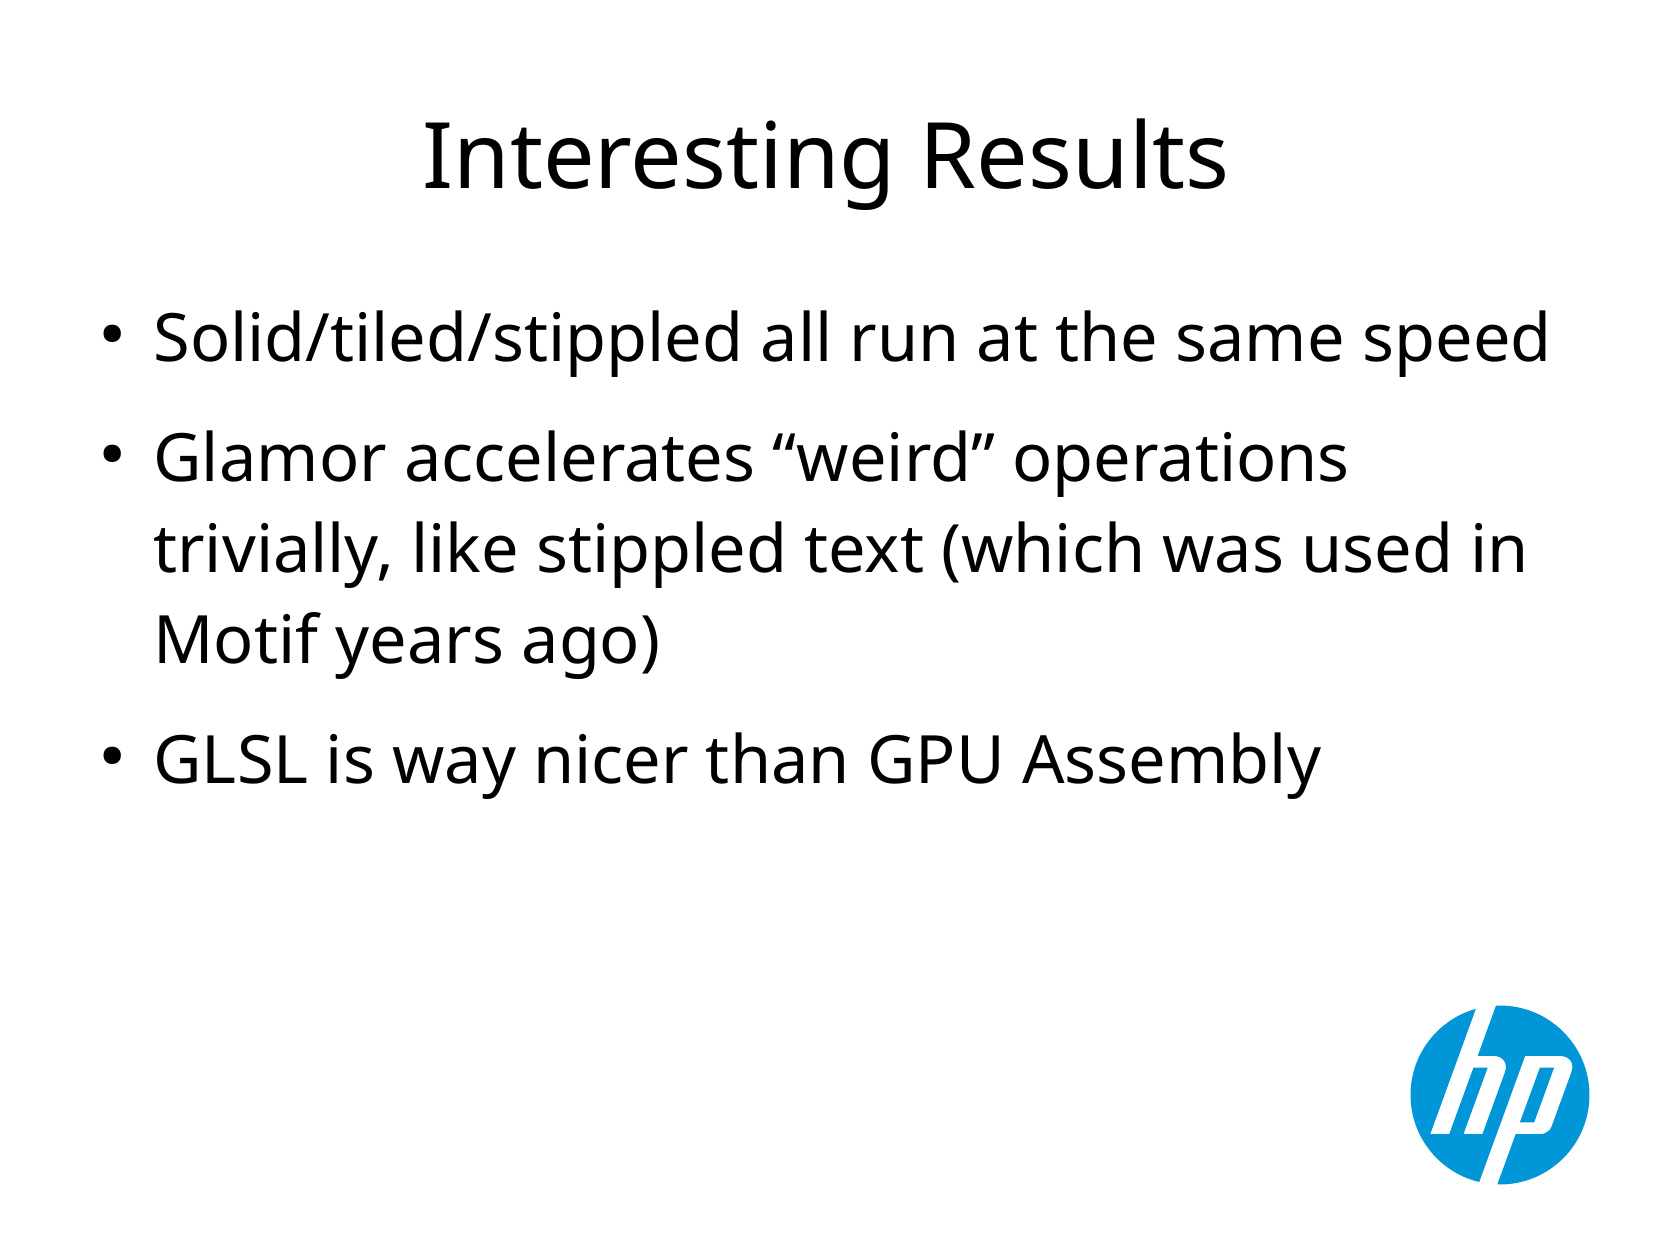

# Interesting Results
Solid/tiled/stippled all run at the same speed
Glamor accelerates “weird” operations trivially, like stippled text (which was used in Motif years ago)
GLSL is way nicer than GPU Assembly